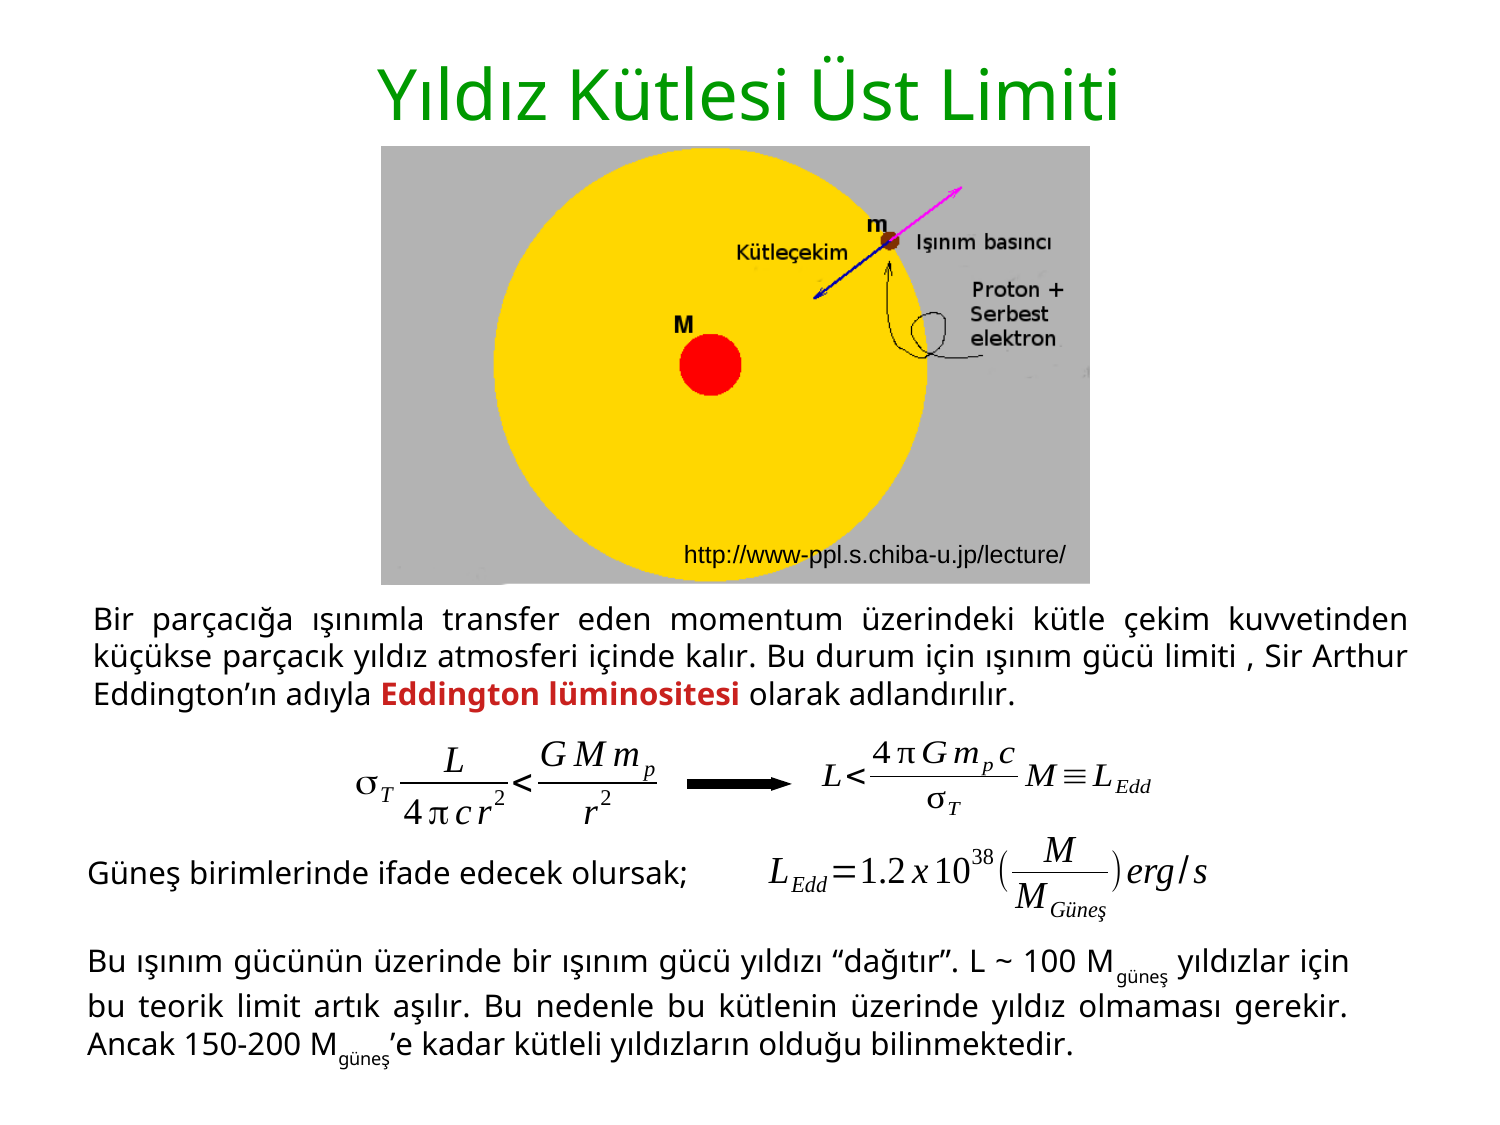

# Yıldız Kütlesi Üst Limiti
http://www-ppl.s.chiba-u.jp/lecture/
Bir parçacığa ışınımla transfer eden momentum üzerindeki kütle çekim kuvvetinden küçükse parçacık yıldız atmosferi içinde kalır. Bu durum için ışınım gücü limiti , Sir Arthur Eddington’ın adıyla Eddington lüminositesi olarak adlandırılır.
Güneş birimlerinde ifade edecek olursak;
Bu ışınım gücünün üzerinde bir ışınım gücü yıldızı “dağıtır”. L ~ 100 Mgüneş yıldızlar için bu teorik limit artık aşılır. Bu nedenle bu kütlenin üzerinde yıldız olmaması gerekir. Ancak 150-200 Mgüneş’e kadar kütleli yıldızların olduğu bilinmektedir.